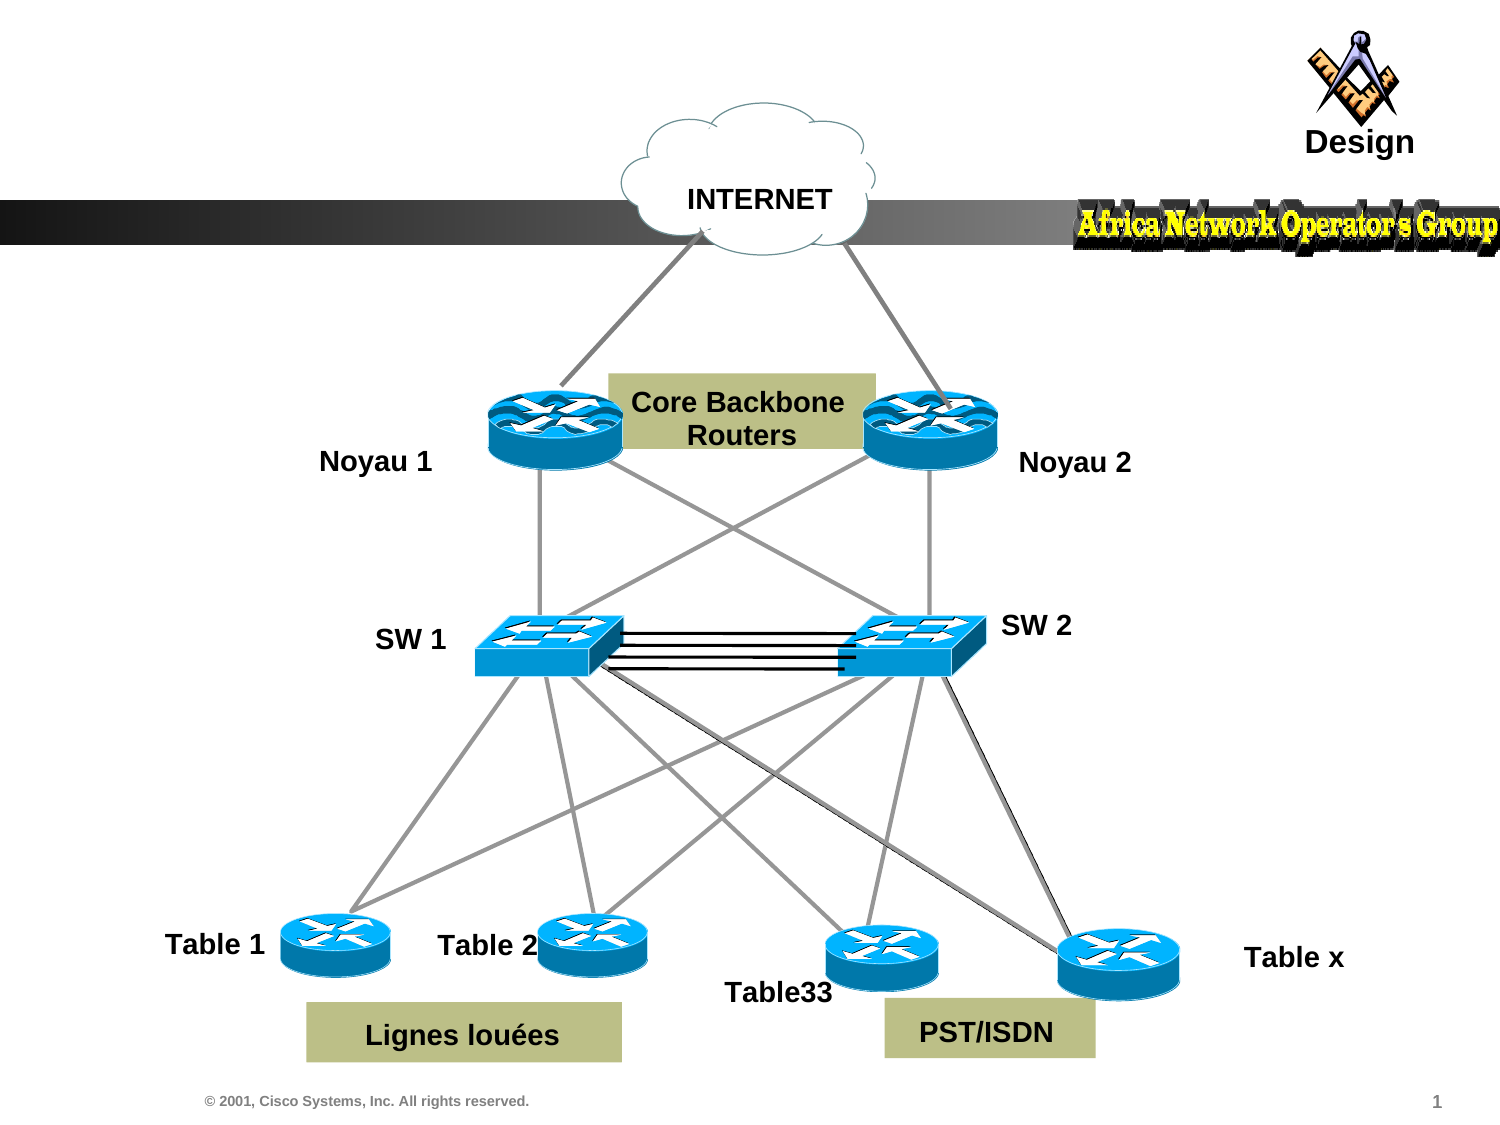

Design
 INTERNET
Core Backbone
 Routers
Noyau 1
Noyau 2
SW 2
SW 1
Table 1
Table 2
Table x
Table33
PST/ISDN
Lignes louées